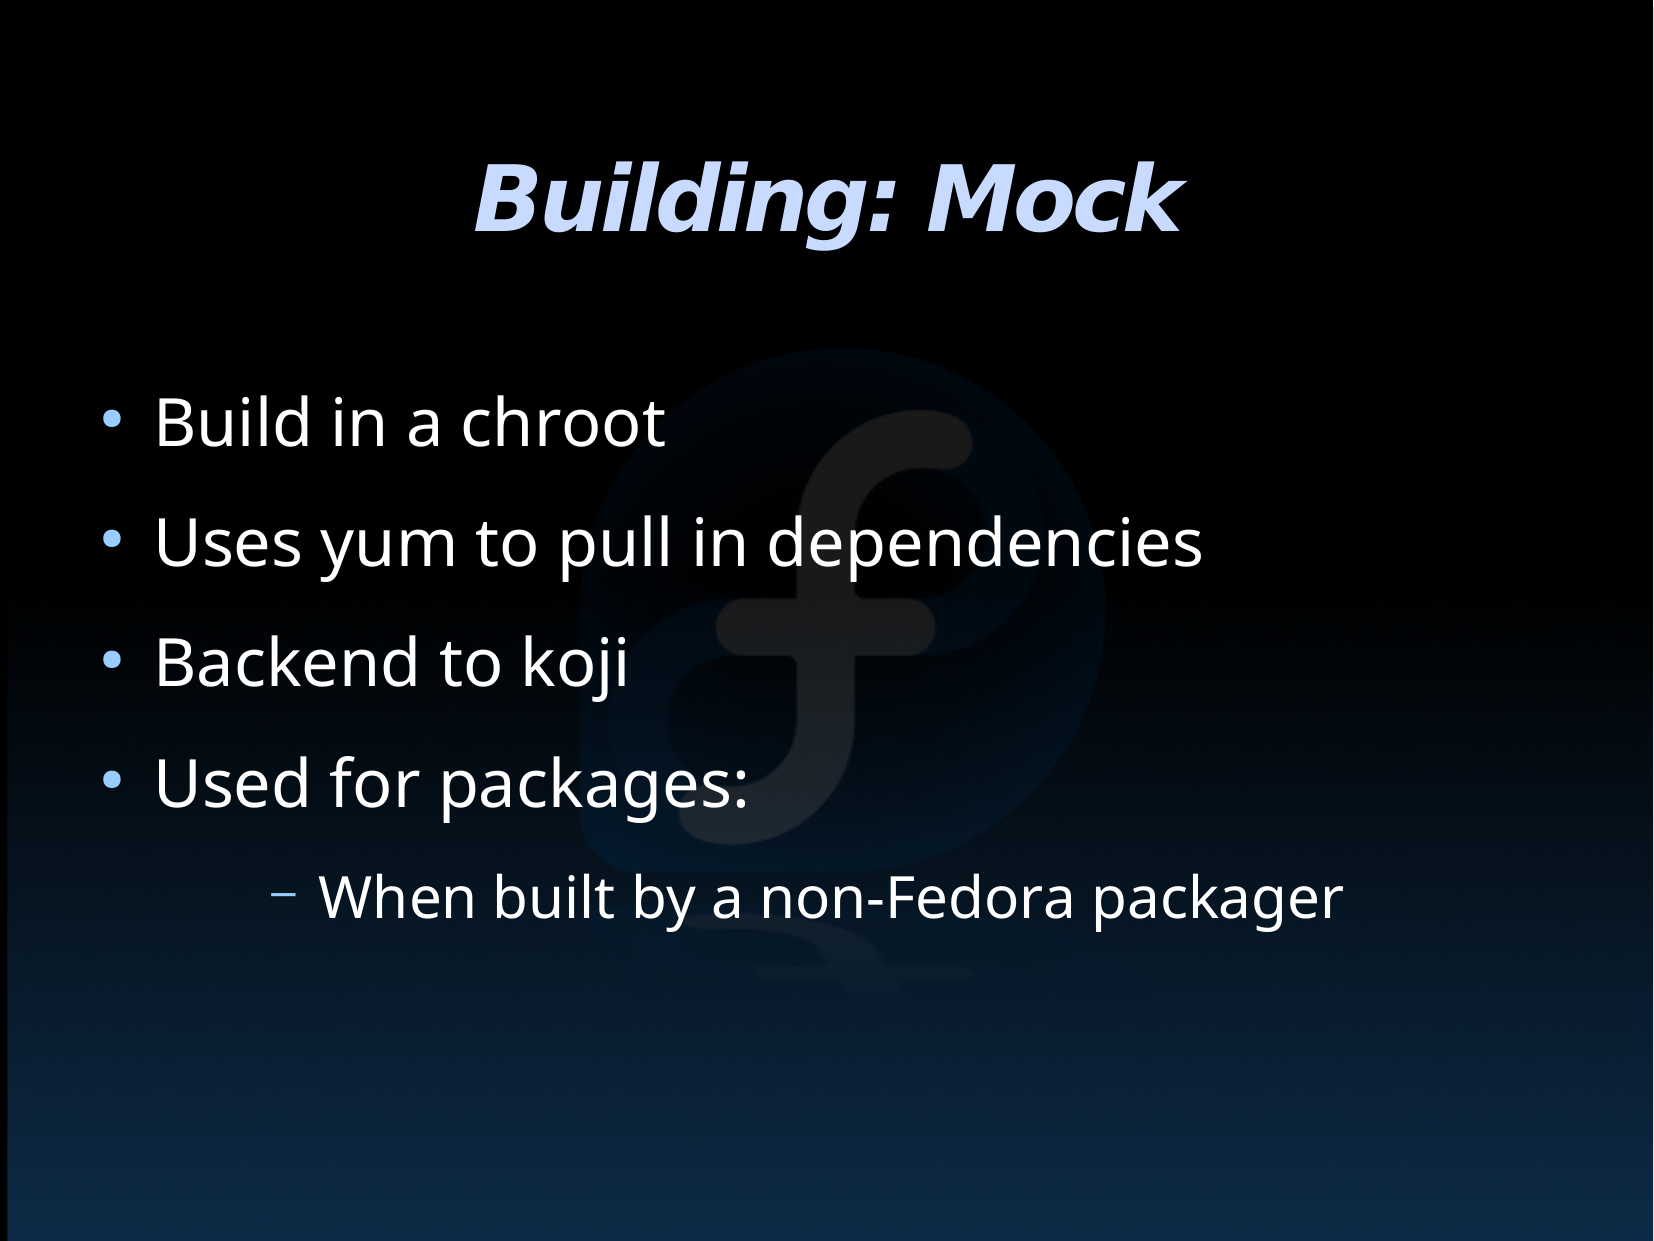

# Building: Mock
Build in a chroot
Uses yum to pull in dependencies
Backend to koji
Used for packages:
When built by a non-Fedora packager